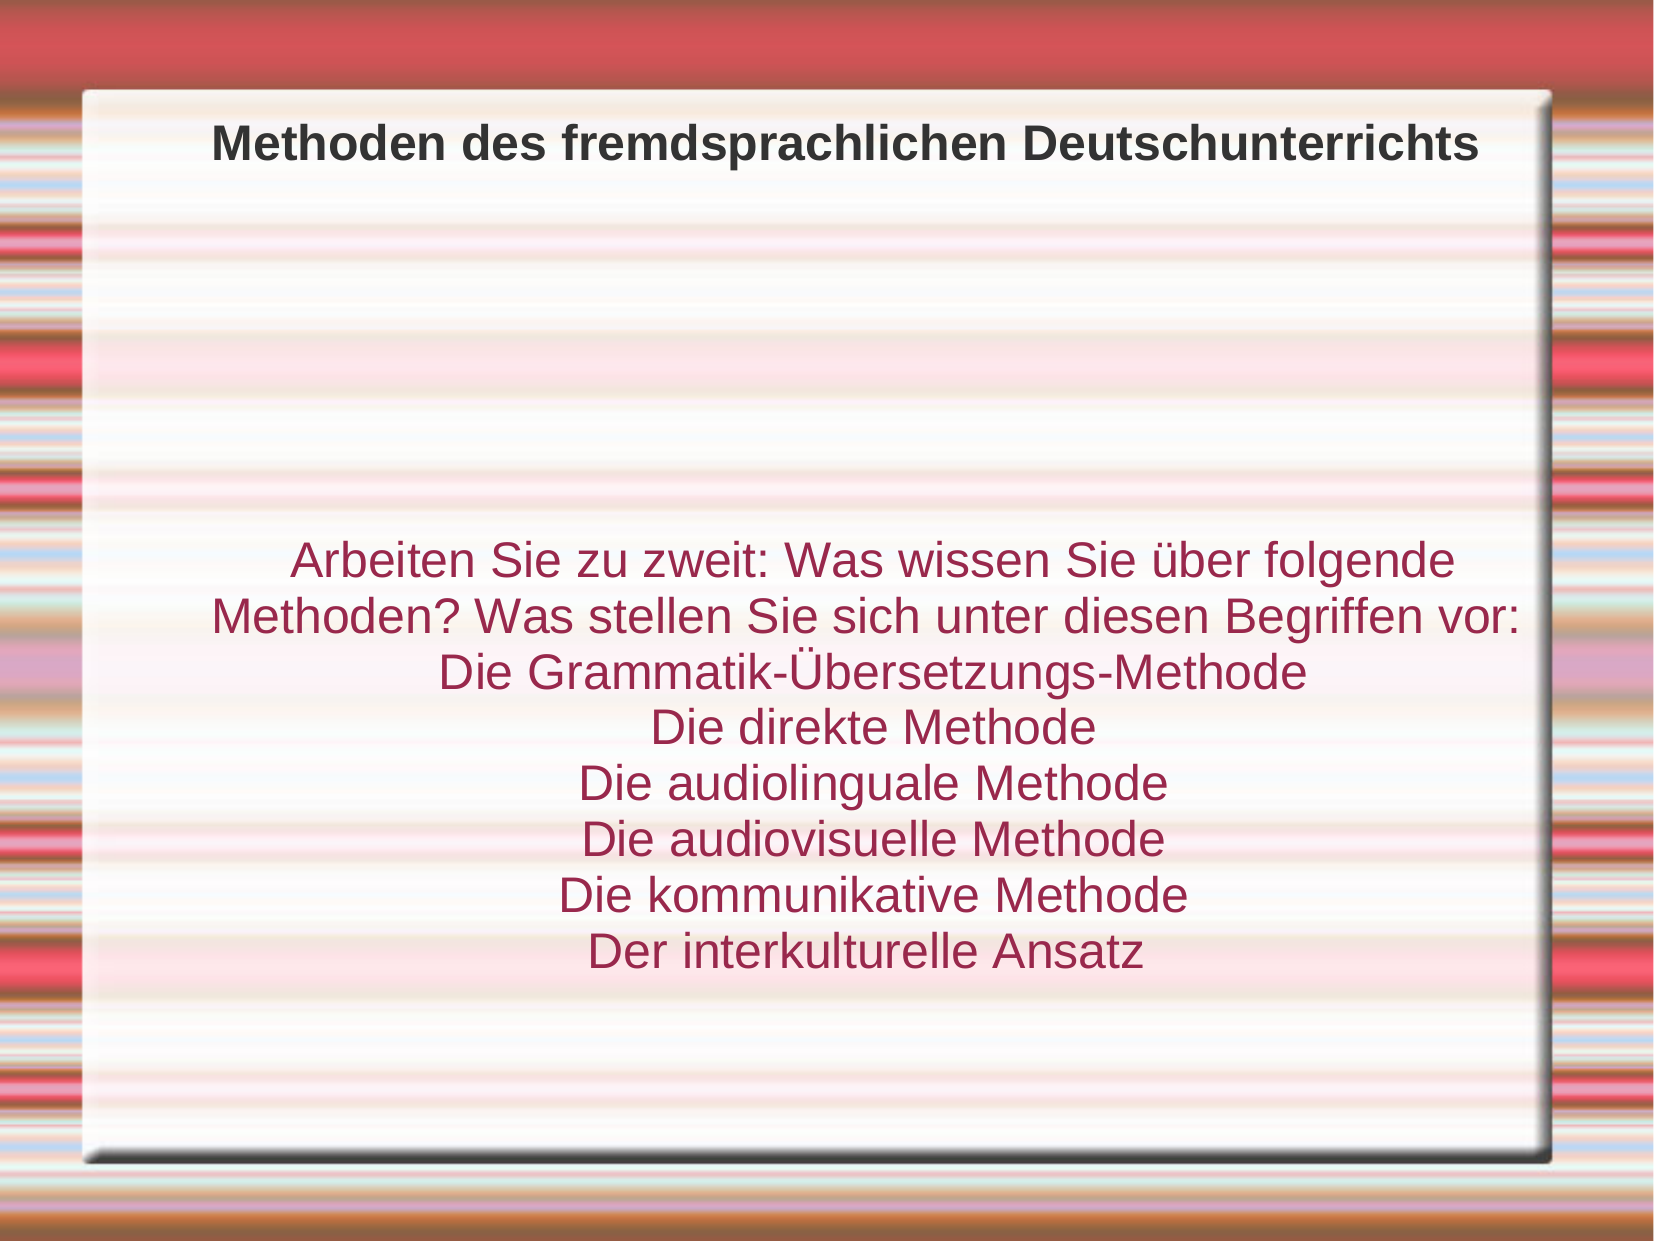

# Methoden des fremdsprachlichen Deutschunterrichts
Arbeiten Sie zu zweit: Was wissen Sie über folgende Methoden? Was stellen Sie sich unter diesen Begriffen vor:
Die Grammatik-Übersetzungs-Methode
Die direkte Methode
Die audiolinguale Methode
Die audiovisuelle Methode
Die kommunikative Methode
Der interkulturelle Ansatz